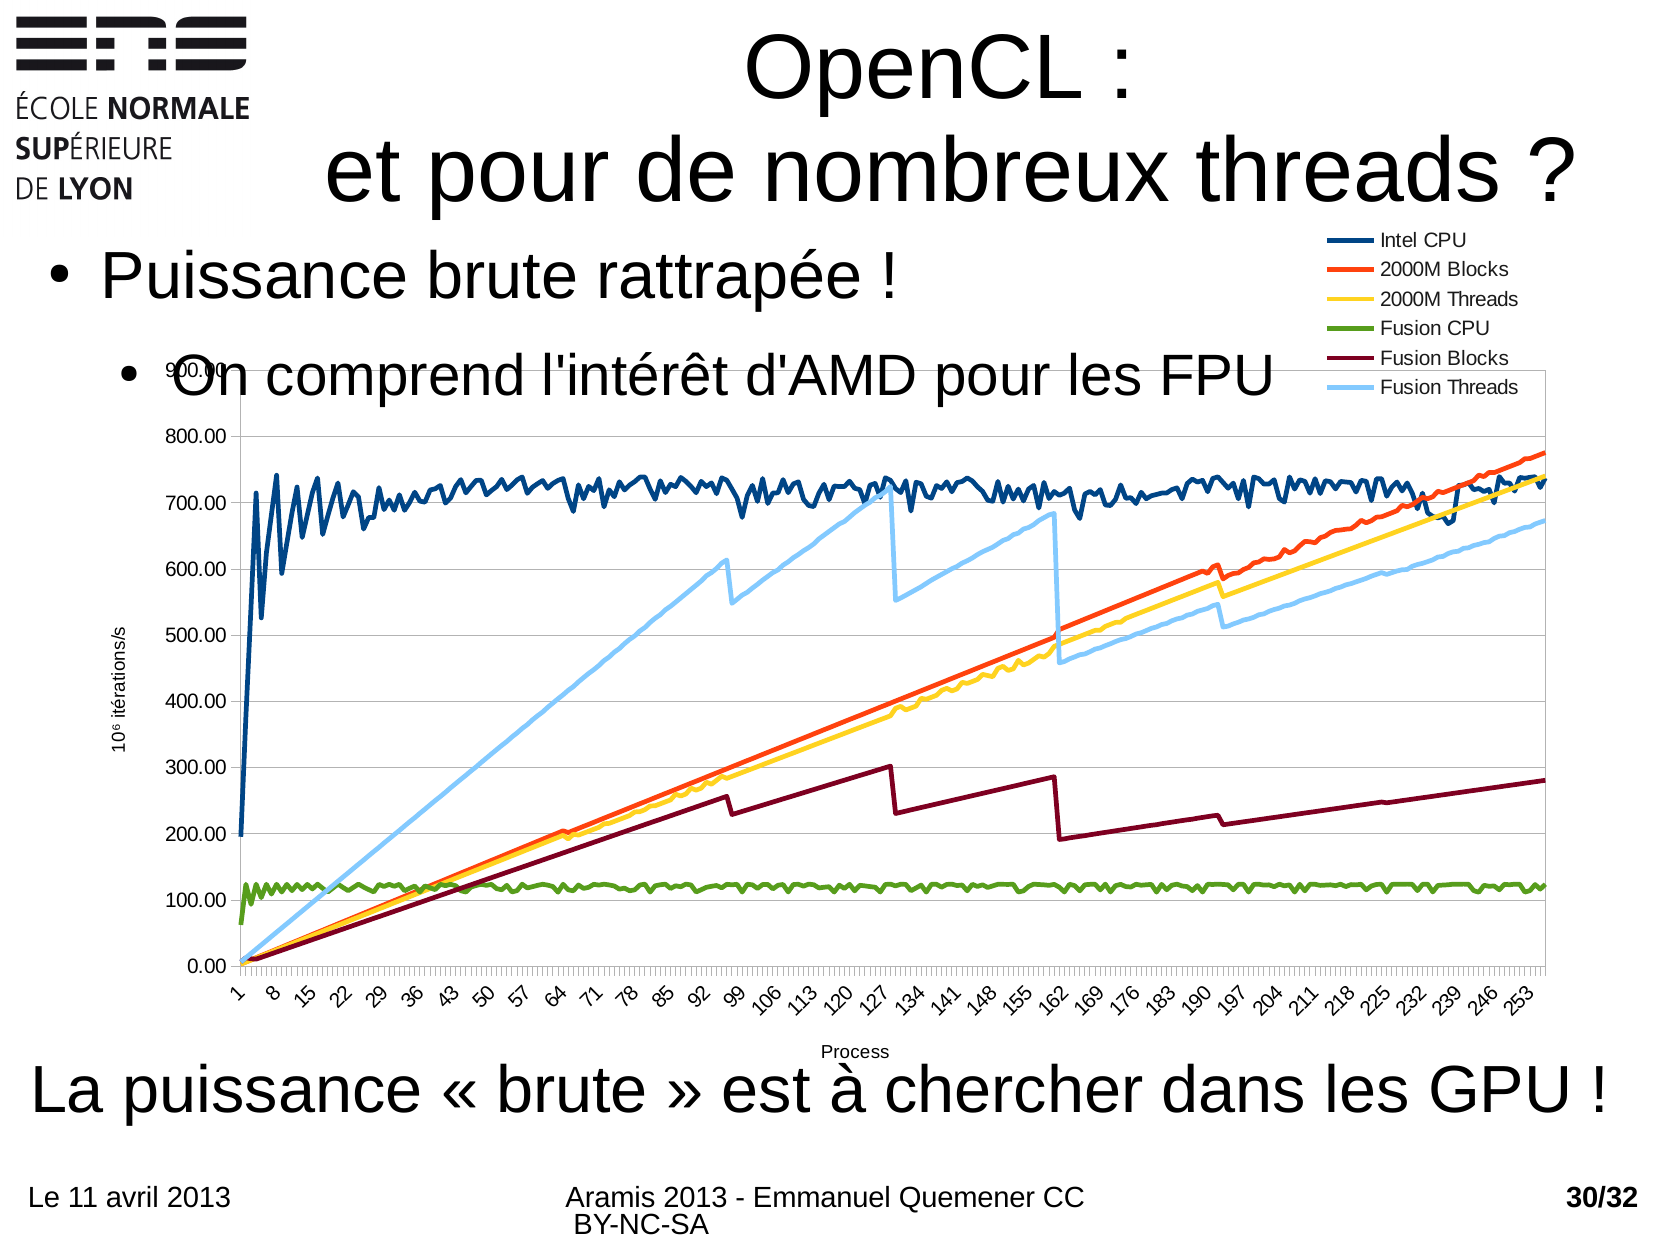

# OpenCL : et pour de nombreux threads ?
Puissance brute rattrapée !
On comprend l'intérêt d'AMD pour les FPU
La puissance « brute » est à chercher dans les GPU !
### Chart
| Category | Intel CPU | 2000M Blocks | 2000M Threads | Fusion CPU | Fusion Blocks | Fusion Threads |
|---|---|---|---|---|---|---|
| 1 | 195.511943891469 | 3.1955974831239 | 3.08788077968391 | 62.2748036202499 | 6.41446661943515 | 6.41441618587969 |
| 2 | 377.357445570712 | 6.39119370814896 | 6.17576074164567 | 123.653900998358 | 12.8294064035271 | 12.8284701067122 |
| 3 | 543.747436980187 | 9.58678890545493 | 9.26363954720231 | 93.3979893336428 | 11.1002333079782 | 19.2425831777062 |
| 4 | 714.892964539989 | 12.7823832727434 | 12.3515178828744 | 123.846586053353 | 10.6918187054335 | 25.6550648819156 |
| 5 | 526.217570548706 | 15.9779755290428 | 15.4393951185894 | 103.527472361425 | 13.3647717313694 | 32.0688912130675 |
| 6 | 624.180080946794 | 19.1735695760891 | 18.5272722292058 | 123.658902783593 | 16.0377238570755 | 38.482222508128 |
| 7 | 682.802753749241 | 22.3691581234557 | 21.6151444624836 | 108.90741404038 | 18.7106749675229 | 44.8944024841905 |
| 8 | 741.719053887859 | 25.5647490301634 | 24.7030213640938 | 123.699890631026 | 21.3836270767971 | 51.3079071783007 |
| 9 | 593.31056429879 | 28.7603355270015 | 27.7908956981227 | 112.017519540056 | 24.0565756773201 | 57.7319551680308 |
| 10 | 639.159526289627 | 31.955925405994 | 30.8787715485963 | 123.604359269767 | 26.7295273872074 | 64.128224230441 |
| 11 | 684.871644611219 | 35.1515086546642 | 33.9666407154285 | 114.094243367153 | 29.4024736971498 | 70.5492570785791 |
| 12 | 723.896025813388 | 38.3470942136566 | 37.0545131531427 | 123.491651389759 | 32.0754225077294 | 76.9474597973761 |
| 13 | 647.62644256317 | 41.54268004551 | 40.1423856198439 | 115.653622982692 | 34.7483715783756 | 83.3749621045164 |
| 14 | 681.797917157066 | 44.7382595640234 | 43.2302509498084 | 123.538052829292 | 37.4213156963379 | 89.7840494290641 |
| 15 | 715.447387230428 | 47.9338446067127 | 46.3181248276873 | 116.646090404217 | 40.0942646633877 | 96.2153527432349 |
| 16 | 737.628499236575 | 51.1294286265899 | 49.405995276028 | 123.844766873314 | 42.7672124515678 | 102.582544275242 |
| 17 | 652.099443712289 | 54.3250076941595 | 52.4938629004932 | 117.602590219582 | 45.440157448328 | 109.016613674054 |
| 18 | 679.944364096363 | 57.5205834416776 | 55.5817259024093 | 111.940417176836 | 48.1130985755405 | 115.396551160585 |
| 19 | 707.012831607343 | 60.7161651398089 | 58.6695958534095 | 117.883917459139 | 50.7860450755403 | 121.868778998714 |
| 20 | 729.991008861342 | 63.911741995108 | 61.7574628508605 | 123.976432319243 | 53.458989615046 | 128.28286104031 |
| 21 | 678.639284259235 | 67.1073144095145 | 64.8453230502692 | 118.79052105523 | 56.1319297484426 | 134.695881853231 |
| 22 | 697.072327245288 | 70.3028808962 | 67.9331847020468 | 113.956194873461 | 58.8048682057061 | 141.108307971055 |
| 23 | 716.792360722911 | 73.4984576730849 | 71.0210381019006 | 118.987107297213 | 61.4778031871003 | 147.522237520524 |
| 24 | 708.847631456081 | 76.6940331428663 | 74.1089103123059 | 123.91020342596 | 64.1507511860512 | 153.933905645227 |
| 25 | 660.363462418617 | 79.8896107089198 | 77.1967763120271 | 119.532435633824 | 66.8236952225789 | 160.291278747079 |
| 26 | 677.765042120793 | 83.0851877880779 | 80.2846356235568 | 115.673246278458 | 69.4966330375471 | 166.759441892502 |
| 27 | 677.637731543549 | 86.2807433473958 | 83.3724917252468 | 112.086709402324 | 72.1695688684498 | 173.168915566638 |
| 28 | 723.092383481801 | 89.4763077688928 | 86.4603458131626 | 123.632642148623 | 74.8425036805298 | 179.439112809961 |
| 29 | 689.767145644456 | 92.6718812813001 | 89.5482107937946 | 120.386503276499 | 77.5154457858639 | 185.99627879105 |
| 30 | 704.211868687048 | 95.867426730213 | 92.6360519386184 | 123.700492111718 | 80.188370822653 | 192.409393622854 |
| 31 | 688.779416699127 | 99.0630003275895 | 95.723913242584 | 120.659364611484 | 82.8613083661384 | 198.736054591681 |
| 32 | 712.132488366914 | 102.258579519364 | 98.8117859030332 | 123.718429805351 | 85.5342595587401 | 205.052051950758 |
| 33 | 688.629326767251 | 105.454106642752 | 101.899614239038 | 113.935525226042 | 88.2071666682265 | 211.644032430892 |
| 34 | 700.621923059215 | 108.64968296544 | 104.987472726774 | 117.591533975733 | 90.8801108940924 | 218.056545093129 |
| 35 | 715.991008994456 | 111.845263420201 | 108.0753429356 | 121.092133072357 | 93.5530585329492 | 224.247513641677 |
| 36 | 702.601592826618 | 115.040815376904 | 111.163184887498 | 112.059984552375 | 96.2259878872651 | 230.880977162177 |
| 37 | 700.902762547891 | 118.23637786394 | 114.251038377417 | 121.271429195664 | 98.898917799581 | 237.170034965385 |
| 38 | 719.432660670043 | 121.431962225295 | 117.338896511224 | 118.353642258236 | 101.571855958229 | 243.70338388363 |
| 39 | 721.198354147466 | 124.62751825853 | 120.42673222197 | 115.641686555829 | 104.244770975437 | 250.054258648448 |
| 40 | 726.210639195449 | 127.823074866895 | 123.514598615301 | 123.557705597304 | 106.917720879849 | 256.238878592072 |
| 41 | 699.607287517378 | 131.018571285035 | 126.602437435202 | 121.597687552067 | 109.590624004849 | 262.637285433545 |
| 42 | 707.124488816525 | 134.214150380406 | 129.690263958905 | 123.566303994453 | 112.263548829502 | 269.350583622111 |
| 43 | 724.624538150587 | 137.409604267375 | 132.778106984866 | 121.53682314318 | 114.936478056672 | 275.760235465047 |
| 44 | 735.066703683156 | 140.605140226969 | 135.865985444036 | 113.939530079593 | 117.609398910358 | 282.16871488234 |
| 45 | 715.013723894765 | 143.800679098132 | 138.95382973318 | 111.993578593722 | 120.282321372303 | 288.402402103607 |
| 46 | 724.668577771819 | 146.996216975918 | 142.041632334257 | 119.38327069862 | 122.955239005927 | 294.988953327423 |
| 47 | 733.874458282634 | 150.191788906762 | 145.12951950449 | 121.886943183353 | 125.628191207313 | 300.993362373976 |
| 48 | 734.125004684176 | 153.387317161091 | 148.217317986525 | 123.694581556746 | 128.301097426003 | 307.812567694717 |
| 49 | 711.86546526328 | 156.582946233149 | 151.305180272981 | 122.077460633048 | 130.974023162337 | 314.225569716096 |
| 50 | 718.628318226331 | 159.778623010954 | 154.393106389795 | 123.59633891977 | 133.646986773653 | 320.631248541929 |
| 51 | 724.498221551756 | 162.97406973032 | 157.480834771385 | 117.212489031895 | 136.319865294162 | 327.043908326453 |
| 52 | 735.521708074054 | 166.16970845857 | 160.568786537749 | 115.346265657123 | 138.992828498222 | 333.448917843222 |
| 53 | 720.031030630104 | 169.365205389998 | 163.656551356355 | 122.134165395622 | 141.665709950905 | 339.35528333078 |
| 54 | 726.685890364342 | 172.560743452424 | 166.744449617524 | 112.11404831432 | 144.338663769809 | 346.27241981902 |
| 55 | 734.713464952019 | 175.756324457761 | 169.832221525563 | 114.173810446346 | 147.011585247975 | 352.41250588639 |
| 56 | 739.133811274404 | 178.951762421464 | 172.920084028647 | 123.825158704041 | 149.684458425838 | 359.090493443663 |
| 57 | 714.358101467775 | 182.147424879852 | 176.007908584477 | 118.191946326375 | 152.357429554648 | 364.916550609519 |
| 58 | 723.495699295213 | 185.342943607141 | 179.095821135714 | 120.067974079764 | 155.030351997344 | 371.911378279022 |
| 59 | 728.841329776443 | 188.538409225724 | 182.183545287127 | 122.037558621845 | 157.703205469046 | 378.32013037063 |
| 60 | 733.712447788921 | 191.733918233245 | 185.271458555338 | 123.728664548383 | 160.376162931661 | 384.076857158994 |
| 61 | 721.795164975113 | 194.929475763218 | 188.359196708602 | 122.46690921472 | 163.049035220108 | 391.141719602157 |
| 62 | 729.190185100984 | 198.124932954523 | 191.447069985299 | 120.256665034016 | 165.721943867359 | 397.548524971732 |
| 63 | 733.894367395664 | 201.320585735319 | 194.53484694932 | 111.751810471176 | 168.394897890554 | 403.960729927146 |
| 64 | 736.675153619947 | 204.516175266108 | 197.62282195145 | 123.779655900566 | 171.067860670154 | 410.057076254501 |
| 65 | 706.557637922422 | 201.844144993853 | 192.07796705909 | 115.3113103902 | 173.74064441378 | 416.772796122646 |
| 66 | 686.975379765872 | 204.949386683222 | 199.317962633654 | 113.828453815263 | 176.413541284676 | 422.370596789168 |
| 67 | 727.184421698586 | 208.054644137511 | 197.988073705289 | 122.631382052584 | 179.08643639088 | 429.595772073066 |
| 68 | 706.091666256304 | 211.159877217795 | 200.943024004107 | 117.470684944324 | 181.759331451373 | 436.00421668398 |
| 69 | 724.827416028167 | 214.265230529676 | 203.898021236582 | 119.168623790354 | 184.432250767662 | 442.366452609227 |
| 70 | 718.427705047146 | 217.370285586298 | 206.853099448781 | 123.705396620991 | 187.105175336634 | 447.965262264959 |
| 71 | 736.723685267361 | 220.47574078967 | 209.808102459938 | 122.424953889516 | 189.778110673888 | 454.308625524008 |
| 72 | 693.862416266817 | 223.58086250843 | 215.075387536598 | 123.873115997784 | 192.45104613117 | 461.646724797684 |
| 73 | 719.681857236679 | 226.686269286241 | 215.718037679625 | 122.705209708396 | 195.123824408227 | 467.105333070042 |
| 74 | 709.270754872066 | 229.79128149818 | 218.673216180237 | 121.121765263461 | 197.796773388707 | 474.458353006551 |
| 75 | 731.819866327803 | 232.896751913834 | 221.628172039915 | 116.408891026943 | 200.469676395433 | 479.866781303642 |
| 76 | 719.401545939751 | 236.001968067612 | 224.583152109702 | 117.914542893759 | 203.142603893679 | 487.270829219955 |
| 77 | 726.802682570267 | 239.107194394991 | 227.538194015156 | 113.828850447307 | 205.815476834017 | 493.674767359468 |
| 78 | 731.966105921523 | 242.212499963184 | 232.998335161656 | 115.268567256039 | 208.488370497845 | 498.955399449597 |
| 79 | 738.871854144929 | 245.3175551362 | 233.448152472645 | 122.594497080692 | 211.161355782601 | 506.494154082461 |
| 80 | 739.122915926203 | 248.423218087086 | 236.40322143833 | 123.95124390811 | 213.83428262212 | 511.755981646998 |
| 81 | 720.931023964363 | 251.528093534967 | 241.957900099648 | 111.902130523765 | 216.507173770346 | 519.308513709952 |
| 82 | 705.260124418754 | 254.633567019046 | 242.31316724323 | 121.418464917205 | 219.179936514093 | 525.714413688194 |
| 83 | 733.335137924441 | 257.738739683131 | 245.268014759091 | 122.92775218623 | 221.852856935678 | 530.876761286513 |
| 84 | 715.511670448622 | 260.843689523391 | 248.223178770651 | 123.857629629827 | 224.525746614343 | 538.527263642807 |
| 85 | 728.051165138156 | 263.94925349661 | 251.178267204325 | 117.353691562586 | 227.198696642869 | 543.724606531649 |
| 86 | 724.437232002098 | 267.05444966765 | 259.712629014846 | 121.411659287424 | 229.871608661056 | 550.018246855339 |
| 87 | 738.312313957064 | 270.159636248421 | 257.088040683915 | 119.971780266639 | 232.544446452595 | 556.379120293394 |
| 88 | 732.545062932591 | 273.264934901516 | 260.043158010711 | 123.95627667668 | 235.217403566333 | 562.724113670834 |
| 89 | 724.763859921477 | 276.369924814557 | 268.778199671153 | 122.6983711477 | 237.890255991326 | 569.141954191016 |
| 90 | 715.313003135631 | 279.475298318641 | 265.952987852033 | 112.056488889845 | 240.563071547788 | 575.507472417797 |
| 91 | 732.508203130458 | 282.580503455372 | 268.907996893575 | 115.498615592245 | 243.235960627103 | 581.901366205485 |
| 92 | 724.457006306767 | 285.685736730492 | 277.837531369524 | 119.165601881249 | 245.908935986461 | 589.771284042078 |
| 93 | 730.10388455791 | 288.791195833053 | 274.81816930646 | 120.648766181233 | 248.581902392327 | 594.591830546085 |
| 94 | 713.822503645888 | 291.896581928388 | 280.79011913498 | 121.919197345803 | 251.254778928709 | 600.957475497837 |
| 95 | 737.759605824191 | 295.001346150143 | 286.897852475472 | 118.311604989634 | 253.927619100243 | 609.005275751803 |
| 96 | 734.086165906598 | 298.106266823329 | 283.683101737475 | 123.670119185831 | 256.600528992255 | 613.729321311112 |
| 97 | 720.869891691216 | 301.211525769875 | 286.638171316343 | 122.888929490749 | 229.025202093556 | 548.126868239044 |
| 98 | 707.048273464566 | 304.316829168607 | 289.592937972714 | 123.677411203109 | 231.386109697471 | 554.285779216334 |
| 99 | 677.901157385256 | 307.422305775506 | 292.547924381838 | 111.904697848381 | 233.747129643685 | 560.632754794903 |
| 100 | 710.954427624966 | 310.527806845941 | 295.503202474586 | 123.754223575875 | 236.108419475129 | 564.862480839865 |
| 101 | 726.395451297737 | 313.632464101377 | 298.457884822762 | 122.860399752774 | 238.469237349147 | 571.264080017188 |
| 102 | 702.116535949658 | 316.738178545666 | 301.41288858873 | 117.441107562056 | 240.83032516188 | 576.95519224623 |
| 103 | 736.724283391338 | 319.843445589001 | 304.368106001525 | 123.308844909665 | 243.191536778877 | 583.271907510574 |
| 104 | 698.95409505226 | 322.948164339382 | 307.323005674068 | 123.539968707406 | 245.552509967774 | 588.917953952976 |
| 105 | 714.924683072485 | 326.053948521142 | 310.278113939981 | 116.72773805406 | 247.913688551834 | 594.586403765135 |
| 106 | 715.012748952594 | 329.159225693211 | 313.232886646531 | 122.258013473014 | 250.274544918912 | 598.620676196528 |
| 107 | 735.062058014857 | 332.263886636878 | 316.187921054807 | 123.381299656069 | 252.635633882258 | 605.900060905074 |
| 108 | 715.314056671256 | 335.36964415349 | 319.143091098451 | 112.087680538783 | 254.99684160912 | 610.864667941908 |
| 109 | 728.550340171847 | 338.474664196578 | 322.097806003738 | 123.416117686701 | 257.357675800771 | 617.208552115763 |
| 110 | 731.689392021522 | 341.580115730622 | 325.053061661786 | 123.719374047459 | 259.718942549131 | 622.029053173189 |
| 111 | 705.153075334747 | 344.685376152118 | 328.008039713219 | 120.919909171622 | 262.079987336295 | 627.669301005184 |
| 112 | 695.951049667701 | 347.790337738919 | 330.962739897018 | 123.929286693332 | 264.440822427882 | 632.390090839358 |
| 113 | 694.298266453489 | 350.895848329452 | 333.917894451599 | 122.99627940449 | 266.802045581956 | 637.998440668011 |
| 114 | 714.607690223575 | 354.00058611169 | 336.87303346998 | 118.183625651031 | 269.16315855107 | 645.500344584221 |
| 115 | 727.932735413437 | 357.105881379597 | 339.827685070973 | 119.217899570244 | 271.52397719633 | 651.165731543839 |
| 116 | 704.705782550436 | 360.211405480354 | 342.782992040305 | 120.059768230659 | 273.885244602256 | 656.827327616243 |
| 117 | 725.466611663868 | 363.316095873828 | 345.737911744119 | 111.960352133452 | 276.246268465406 | 662.490459309273 |
| 118 | 724.524272110132 | 366.421701545127 | 348.692795342937 | 122.3312806772 | 278.607230197524 | 668.159535516872 |
| 119 | 724.689208400117 | 369.526732628075 | 351.647767990342 | 117.456912464035 | 280.968108209135 | 671.769788255476 |
| 120 | 732.661513180044 | 372.63195374451 | 354.602967794221 | 123.72837742518 | 283.329236392575 | 678.488008470787 |
| 121 | 722.035732266054 | 375.736714490836 | 357.557583075501 | 113.794959639285 | 285.690255082544 | 685.105598751464 |
| 122 | 719.851564937254 | 378.842500988476 | 360.51241215394 | 122.147997754299 | 288.051237171422 | 690.768596112299 |
| 123 | 698.533053240626 | 381.947440609923 | 363.467968265815 | 121.285214150713 | 290.412285252821 | 696.430334889669 |
| 124 | 726.652183219436 | 385.053207884436 | 366.422668254694 | 120.222099010213 | 292.773489524477 | 700.975319535218 |
| 125 | 729.26766921332 | 388.157820373976 | 369.377832980228 | 119.278857933462 | 295.134681170136 | 707.748118531249 |
| 126 | 708.339812753714 | 391.263395137091 | 372.332668337259 | 111.965145800085 | 297.495648903013 | 711.152806790343 |
| 127 | 737.951051534809 | 394.368468745479 | 375.287560340235 | 123.418230999795 | 299.856602575516 | 716.866022328369 |
| 128 | 733.906703180394 | 397.473973404221 | 378.242750750736 | 123.913385285926 | 302.217785933763 | 724.717268769625 |
| 129 | 721.524741350886 | 400.578217030843 | 389.574925137724 | 121.255920430582 | 230.677463725277 | 552.610586289162 |
| 130 | 715.451447366363 | 403.684261552006 | 392.590035813633 | 123.816830128645 | 232.465672259109 | 556.208699070681 |
| 131 | 733.393355125589 | 406.789439407704 | 387.107930893864 | 123.479296732983 | 234.253793792898 | 560.454441120856 |
| 132 | 687.505191480608 | 409.894606587092 | 390.062675894863 | 113.974124458285 | 236.042004241156 | 564.722428055704 |
| 133 | 731.136984306443 | 412.999915748017 | 393.017839991559 | 118.191963382937 | 237.830148082088 | 569.005534517682 |
| 134 | 728.63795846323 | 416.104925017893 | 404.674672318731 | 122.543085601589 | 239.618343570148 | 573.200087241053 |
| 135 | 709.970230980164 | 419.210660533805 | 403.262958677741 | 111.933223187542 | 241.406507701447 | 578.240442090261 |
| 136 | 707.002767175602 | 422.314988871155 | 406.245072247274 | 123.684938314695 | 243.19451757844 | 583.275360623115 |
| 137 | 726.134567580468 | 425.419589639583 | 409.236835505781 | 123.64385150936 | 244.982627179485 | 587.562120739668 |
| 138 | 721.71957436975 | 428.525804041252 | 416.749127427347 | 119.34292556565 | 246.770989266893 | 591.855219902623 |
| 139 | 731.683423772508 | 431.6309371785 | 419.772592060159 | 123.485208742608 | 248.559133771419 | 596.123764831559 |
| 140 | 716.615987984107 | 434.736488824664 | 415.936448637439 | 123.823600709722 | 250.347400829446 | 600.421051266411 |
| 141 | 730.518649821345 | 437.84082405426 | 418.909452018178 | 121.799470294834 | 252.135588434036 | 603.903882295752 |
| 142 | 732.281642350371 | 440.946286251605 | 428.833825863277 | 122.620909752737 | 253.92354407794 | 608.99440894413 |
| 143 | 737.631450696068 | 444.051689606022 | 427.154856142446 | 113.839807208598 | 255.711913730574 | 612.446661637459 |
| 144 | 733.009873472937 | 447.156766222365 | 430.146600843913 | 123.681571263297 | 257.499943350012 | 616.724596635903 |
| 145 | 724.340541447669 | 450.261454219144 | 433.133357394758 | 120.403418408008 | 259.288061361246 | 621.842149536683 |
| 146 | 717.382042789701 | 453.367654836479 | 440.908522698253 | 122.856611097926 | 261.076299052353 | 626.131105842705 |
| 147 | 703.92952399518 | 456.471298655002 | 439.101195683094 | 118.855874221327 | 262.864330619399 | 629.561567029105 |
| 148 | 702.381615951803 | 459.577747319007 | 437.34182658158 | 121.282565360284 | 264.652750978011 | 632.918743075276 |
| 149 | 732.331211108764 | 462.682954093708 | 449.973624346035 | 123.667464718498 | 266.440966300387 | 638.070637737565 |
| 150 | 701.058942381666 | 465.787290073395 | 452.991709454451 | 123.605301420056 | 268.229075999651 | 643.260290162495 |
| 151 | 725.123030700087 | 468.893317242415 | 446.801331396479 | 123.50790153558 | 270.01719847544 | 645.99022080624 |
| 152 | 705.646376823114 | 471.998518000173 | 449.161526821483 | 123.765394857223 | 271.805471650716 | 651.852663046277 |
| 153 | 720.750613040741 | 475.102825554329 | 462.051933454467 | 111.95948245355 | 273.593544505599 | 654.22389517449 |
| 154 | 702.93955067995 | 478.20860760191 | 455.072378715748 | 113.756851306048 | 275.381750016323 | 660.396597214077 |
| 155 | 720.928945264062 | 481.313522314735 | 458.026086381082 | 120.480325083011 | 277.169698256436 | 662.70341308494 |
| 156 | 726.242297464661 | 484.418204048574 | 463.473573515474 | 123.838823706055 | 278.958064847819 | 667.033290397512 |
| 157 | 692.108322200183 | 487.524178274097 | 468.972410165521 | 123.359902913042 | 280.746271879013 | 673.244467083412 |
| 158 | 730.939366324615 | 490.629140419316 | 466.891387093972 | 122.852641299085 | 282.534249719987 | 677.548777583434 |
| 159 | 706.487877550425 | 493.733729004961 | 472.379123472949 | 122.116512976603 | 284.322615868148 | 681.835669353474 |
| 160 | 717.101415554967 | 496.839978495176 | 483.192478216137 | 123.607446587581 | 286.110900819599 | 684.018506120683 |
| 161 | 711.345553406759 | 508.563766288179 | 486.211432736733 | 119.230235674777 | 191.396391515788 | 458.176860208361 |
| 162 | 714.708447741107 | 511.723210307432 | 489.230969619774 | 112.073247500775 | 192.316479691457 | 460.354521779349 |
| 163 | 722.277207540845 | 514.881856856748 | 492.251411462007 | 123.742479488319 | 193.774246608151 | 464.327203579666 |
| 164 | 689.198038287104 | 518.039030801192 | 495.269934396941 | 121.595846427521 | 194.962724686742 | 467.217224542332 |
| 165 | 676.298382437847 | 521.198997863584 | 498.289233540271 | 113.822641373543 | 196.15168056385 | 470.510141681425 |
| 166 | 713.26400384867 | 524.357716330697 | 501.308535591943 | 122.975569110212 | 197.064884086041 | 471.716959635133 |
| 167 | 717.24005218871 | 527.516127434054 | 504.327940655529 | 123.608689767355 | 198.529224037807 | 475.18460090172 |
| 168 | 712.103591851514 | 530.674560387071 | 507.346952094921 | 123.679620527425 | 199.717902457137 | 479.054319945386 |
| 169 | 720.048745802389 | 533.833103614272 | 507.574225624458 | 115.246631319876 | 200.906966372714 | 480.874953902125 |
| 170 | 696.712823100428 | 536.991266288127 | 513.390539551279 | 123.910573413778 | 202.095512198344 | 484.247266920532 |
| 171 | 695.953734902617 | 540.146449690846 | 516.409084569465 | 112.092484719384 | 203.28434316186 | 487.104599843206 |
| 172 | 705.327209809457 | 543.308417933698 | 519.430524629816 | 121.596096318613 | 204.473098486574 | 490.463717750294 |
| 173 | 727.038038336442 | 546.46652993054 | 519.588745092588 | 123.567593558354 | 205.661985518805 | 493.317460021861 |
| 174 | 706.842409752639 | 549.626188236856 | 525.464559012907 | 120.247079319186 | 206.850782065574 | 495.074969450161 |
| 175 | 707.839868358093 | 552.784850475678 | 528.490008494737 | 119.597255164466 | 208.039507867565 | 498.081378079603 |
| 176 | 698.923947523714 | 555.939326649846 | 531.50692247372 | 123.815406008249 | 209.228438747851 | 501.86158025271 |
| 177 | 715.9311131942 | 559.098600661186 | 534.528076279637 | 122.280124250952 | 210.417200074269 | 503.792131537707 |
| 178 | 706.084674443792 | 562.25999369909 | 537.54696762875 | 122.951235877182 | 211.605974017537 | 506.979420919487 |
| 179 | 710.673270678577 | 565.420151954178 | 540.565879931409 | 123.513454291767 | 212.794557940905 | 510.404545622051 |
| 180 | 712.621570362694 | 568.578117129458 | 543.5866473202 | 111.777148820864 | 213.684573790091 | 512.535346039136 |
| 181 | 714.64872546568 | 571.726156526547 | 546.608999562975 | 123.622522880729 | 215.172061801289 | 516.100703323975 |
| 182 | 714.81392526992 | 574.895500095157 | 549.602650474171 | 115.448765254767 | 216.360979254119 | 517.792877826279 |
| 183 | 720.04720465303 | 578.053660952568 | 552.647890786166 | 122.296340119582 | 217.549614256252 | 521.795788382692 |
| 184 | 722.625139773948 | 581.212496682439 | 555.667825152584 | 123.837603336228 | 218.738462229675 | 524.658586294847 |
| 185 | 706.044347091661 | 584.372878142079 | 558.684836229809 | 121.073314626639 | 219.927324575739 | 526.272482788061 |
| 186 | 729.090342869407 | 587.520703054534 | 561.703184713261 | 120.220264495779 | 221.116086542448 | 530.355802714324 |
| 187 | 735.940127514388 | 590.685429482178 | 564.72549281109 | 114.066192457836 | 221.994342562978 | 531.960449804478 |
| 188 | 731.357212896951 | 593.842903753078 | 567.744861091455 | 121.729663804629 | 223.493857573041 | 536.055753229093 |
| 189 | 734.017748217376 | 597.003805063452 | 570.763276707224 | 111.941797069794 | 224.682485452034 | 538.245606745165 |
| 190 | 716.725808580895 | 593.334170646515 | 573.788145665439 | 123.800081996422 | 225.871334246591 | 540.420187504188 |
| 191 | 736.816352600919 | 603.319764591385 | 576.802817972474 | 123.434914500265 | 227.059858655238 | 544.604096648166 |
| 192 | 739.311517952827 | 606.480393410731 | 579.823837457845 | 123.930398971254 | 227.929932150729 | 546.686388924833 |
| 193 | 730.746148395532 | 584.990017262353 | 558.307141284312 | 123.433859426803 | 213.604258722092 | 512.337982399192 |
| 194 | 722.082841399505 | 590.188442920468 | 561.200433767529 | 122.88306228901 | 214.711038449079 | 513.821054161954 |
| 195 | 729.759144585205 | 593.230771800828 | 564.092353741683 | 115.317921861056 | 215.817595284817 | 517.079430924096 |
| 196 | 706.019097294834 | 594.082293990321 | 566.984192934288 | 123.803202059587 | 216.9241581732 | 519.712608282447 |
| 197 | 733.887140519383 | 599.303542162011 | 569.877462668467 | 123.70948180664 | 218.031026338322 | 522.957412021829 |
| 198 | 693.735512511004 | 602.358604991442 | 572.770543354881 | 111.941209802891 | 219.137813667292 | 524.604983595209 |
| 199 | 739.024361587782 | 609.32142846001 | 575.66053823063 | 123.502219286529 | 220.244563086765 | 527.031289926738 |
| 200 | 736.528512355512 | 610.681652631574 | 578.55638610539 | 123.809776251172 | 221.351533505716 | 530.924930426933 |
| 201 | 728.271297919412 | 615.442788930695 | 581.448463478245 | 122.411986469684 | 222.458087116722 | 532.277479337188 |
| 202 | 728.369480609913 | 614.514780112846 | 584.341790395197 | 122.906915667145 | 223.564783395683 | 536.214075533689 |
| 203 | 734.902626642118 | 615.297617981103 | 587.234866980967 | 120.012589690297 | 224.671758492598 | 538.875531661336 |
| 204 | 706.501723802211 | 618.328482999825 | 590.124692875505 | 123.86798038253 | 225.778147772972 | 540.863509145164 |
| 205 | 701.138710896589 | 629.459151575677 | 593.018455398513 | 121.379273256679 | 226.885269110887 | 544.176522156963 |
| 206 | 739.125801235097 | 624.390033376395 | 595.912725196611 | 122.907535836511 | 227.991927809001 | 545.50809947242 |
| 207 | 720.762772488344 | 627.421659378704 | 598.802854172247 | 111.948679543268 | 229.098627715257 | 548.197887157631 |
| 208 | 734.821399746419 | 635.120453896708 | 601.697344887719 | 123.718211056467 | 230.205100774124 | 552.142532502767 |
| 209 | 732.457409198412 | 641.739518648129 | 604.59082743817 | 113.756230301967 | 231.312248728396 | 554.775279535314 |
| 210 | 714.546883978957 | 641.227216555769 | 607.483339404927 | 123.83248941918 | 232.418688321891 | 556.741724730189 |
| 211 | 736.440419107918 | 639.544979607725 | 610.376001382868 | 123.714223706702 | 233.525521724039 | 559.438634658684 |
| 212 | 714.017544086519 | 647.330842611397 | 613.267698317037 | 121.957743842486 | 234.632085275999 | 562.749875013253 |
| 213 | 733.435867276413 | 649.772579597141 | 616.161168044403 | 122.399692912488 | 235.738965394958 | 564.696565523959 |
| 214 | 731.914287616907 | 655.262238044505 | 619.054109092984 | 122.886574193418 | 236.845808783673 | 567.097534140831 |
| 215 | 721.046007570257 | 658.323062615792 | 621.946491505306 | 121.552264198623 | 237.952387345368 | 570.699217828187 |
| 216 | 732.368154472743 | 658.938773306928 | 624.837979511912 | 123.889943627301 | 239.05947881113 | 572.744181176854 |
| 217 | 731.463488803741 | 660.155107931663 | 627.728925959825 | 120.234664977456 | 240.165896995008 | 576.01660955414 |
| 218 | 730.728070880553 | 660.762445857125 | 630.622822270208 | 123.205671965408 | 241.272701921546 | 577.926646544802 |
| 219 | 716.262042932741 | 666.238355352778 | 633.516617292915 | 122.754403897253 | 242.379139338823 | 580.625665378868 |
| 220 | 733.926250994258 | 673.617029210944 | 636.409744828204 | 123.81649824488 | 243.486113402586 | 583.218159897132 |
| 221 | 732.476826230533 | 669.854387589109 | 639.303194296311 | 115.290418853318 | 244.593050485277 | 585.894233084076 |
| 222 | 703.320572296592 | 672.884333228686 | 642.195358705153 | 121.107782776294 | 245.699557500011 | 589.281476720524 |
| 223 | 736.218366725984 | 678.41007164336 | 645.088307944722 | 123.548243576299 | 246.80642360117 | 591.934606853016 |
| 224 | 736.488349209833 | 678.945108319989 | 647.980901877444 | 123.688345930611 | 247.913209155425 | 594.588524970652 |
| 225 | 709.933360064099 | 681.970075153102 | 650.873253212398 | 111.696169085735 | 246.770496010918 | 591.84523673188 |
| 226 | 723.917200729373 | 685.005825289538 | 653.766647775426 | 123.461688092498 | 247.867478346731 | 594.472746961665 |
| 227 | 731.433600080548 | 688.037818521604 | 656.659318736444 | 123.891085267801 | 248.964060544076 | 597.0312323456 |
| 228 | 717.917377541724 | 696.174205286513 | 659.546867031025 | 123.653223634699 | 250.060695982432 | 598.923076416296 |
| 229 | 730.059046471172 | 694.099168669097 | 662.441596499086 | 123.977533508464 | 251.157320374419 | 599.270633704425 |
| 230 | 714.328834490691 | 697.128310983028 | 665.337552886351 | 123.5880207053 | 252.254251196751 | 604.210130144747 |
| 231 | 690.948992509897 | 702.733972465196 | 668.228861007648 | 114.120821501997 | 253.35093345378 | 606.797442033247 |
| 232 | 714.668380407139 | 708.380813738009 | 671.118743133113 | 123.727283030392 | 254.447707764568 | 608.571701994 |
| 233 | 684.916153234027 | 706.22434498822 | 674.014830267428 | 123.949734452977 | 255.544458679407 | 611.236164936822 |
| 234 | 679.389586392511 | 709.253982829926 | 676.907061093732 | 112.09000500009 | 256.641154482782 | 613.829096904862 |
| 235 | 677.363754942566 | 717.561402590293 | 679.795234798555 | 121.991999756605 | 257.738163078462 | 618.120206207373 |
| 236 | 679.921622429329 | 715.317733836795 | 682.688920504971 | 122.499346550664 | 258.834835317371 | 619.072592730806 |
| 237 | 668.435128775991 | 718.349355014228 | 685.581550857865 | 122.992830199564 | 259.931636939758 | 623.379447204561 |
| 238 | 673.150380223809 | 721.37988776714 | 688.475363046828 | 123.901421003777 | 261.027893388482 | 626.028604123362 |
| 239 | 726.204234198855 | 724.408809970183 | 691.369845920763 | 123.641671109761 | 262.124599565355 | 626.898581946004 |
| 240 | 727.031496635893 | 727.441938203284 | 694.261776457039 | 123.940626450128 | 263.22169829113 | 631.261502570923 |
| 241 | 730.24991288365 | 730.472995874289 | 697.1554496028 | 123.712099785724 | 264.318531319367 | 632.098006290197 |
| 242 | 719.777331009269 | 733.502214883288 | 700.047939282882 | 114.007769064667 | 265.414821735064 | 635.626078975269 |
| 243 | 721.758455664923 | 741.986574672995 | 702.940653813537 | 111.745113919486 | 266.511933391632 | 637.3274463822 |
| 244 | 717.027525109228 | 739.563662172526 | 705.828756457345 | 122.167026297785 | 267.608298201493 | 639.91635013471 |
| 245 | 720.501313920246 | 746.001699451552 | 708.726222802206 | 120.690924921058 | 268.705164360097 | 641.11387637773 |
| 246 | 699.907294759143 | 745.621323863187 | 711.619054038529 | 121.152357936105 | 269.801748595925 | 646.175431395603 |
| 247 | 739.679782961738 | 748.656670363234 | 714.511581603968 | 115.355356924745 | 270.898637964992 | 649.657865805697 |
| 248 | 729.651875815419 | 751.686724875683 | 717.405567618172 | 123.707674954381 | 271.995737717992 | 650.427740795179 |
| 249 | 730.036296663683 | 754.718894985273 | 720.297523213749 | 122.956619074766 | 273.092183468135 | 654.930293967755 |
| 250 | 717.641463693865 | 757.748891716471 | 723.191465924144 | 123.887628830604 | 274.189294915099 | 656.665713516384 |
| 251 | 738.393285657533 | 760.782200958732 | 726.080244762231 | 123.661515648026 | 275.285647399167 | 660.175600107873 |
| 252 | 737.138059288142 | 766.61465543983 | 728.972808497793 | 111.908659288354 | 276.382361620395 | 662.814191740016 |
| 253 | 738.511429112409 | 766.839833415395 | 731.869056564578 | 114.132311198442 | 277.479510427361 | 663.60210789228 |
| 254 | 739.473080388918 | 769.873103971917 | 734.760249494015 | 123.308060340584 | 278.576138299012 | 668.055331014736 |
| 255 | 723.049816606729 | 772.905232049029 | 737.653915915479 | 116.397732444111 | 279.672903521574 | 670.683411977111 |
| 256 | 737.533778065194 | 775.936772947244 | 740.545807142203 | 123.674333115088 | 280.769777514378 | 673.317789567722 |Le 11 avril 2013
Aramis 2013 - Emmanuel Quemener CC BY-NC-SA
30